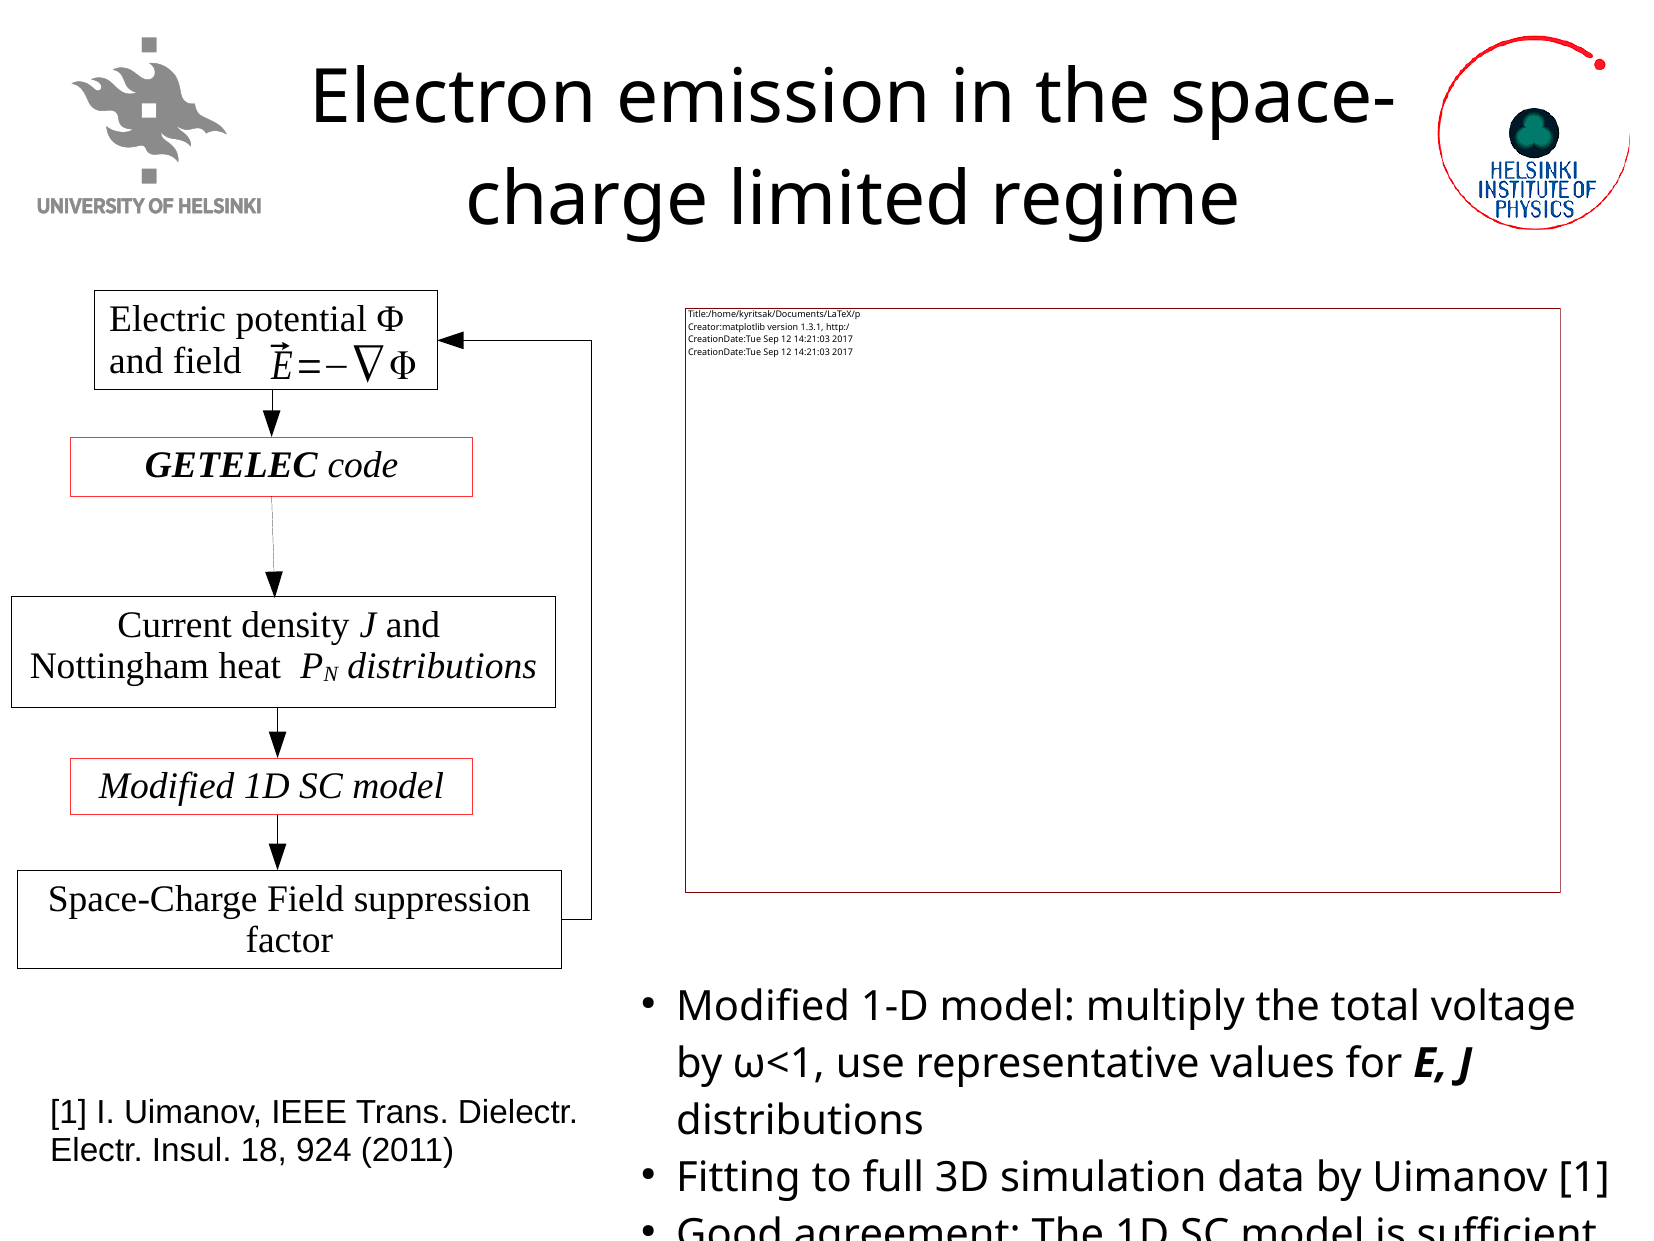

# Electron emission in the space-charge limited regime
Electric potential Φ and field
GETELEC code
Current density J and
Nottingham heat PN distributions
Modified 1D SC model
Space-Charge Field suppression factor
Modified 1-D model: multiply the total voltage by ω<1, use representative values for E, J distributions
Fitting to full 3D simulation data by Uimanov [1]
Good agreement: The 1D SC model is sufficient
[1] I. Uimanov, IEEE Trans. Dielectr. Electr. Insul. 18, 924 (2011)